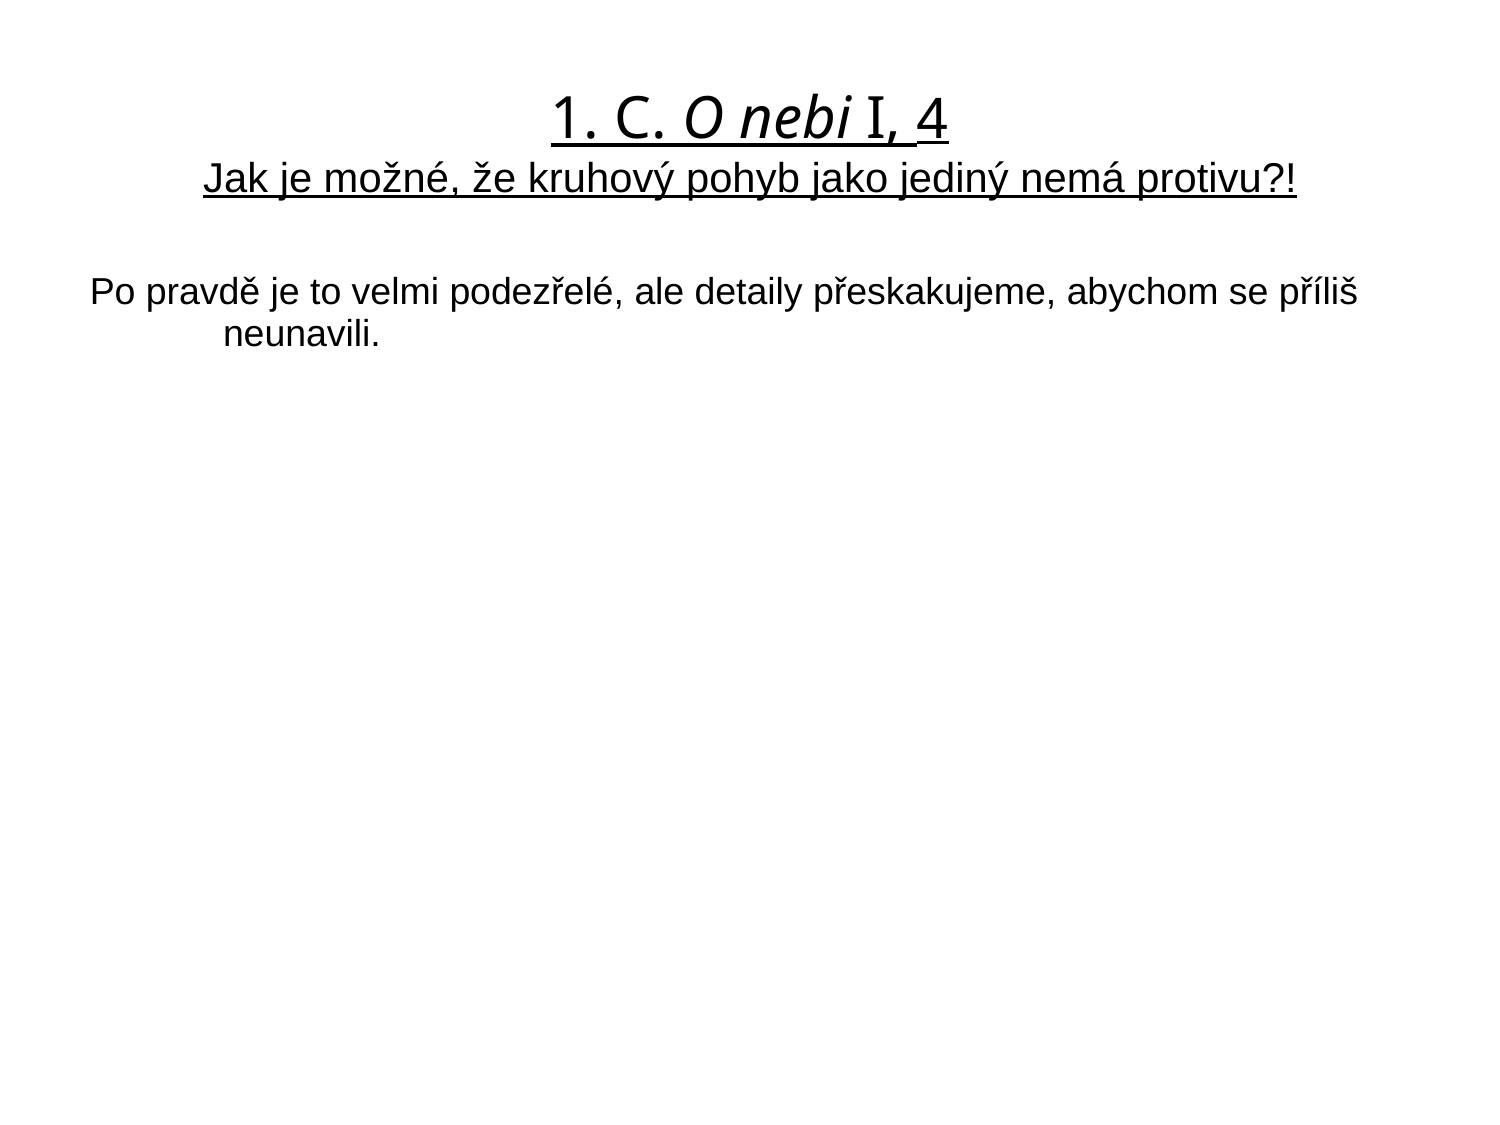

# 1. C. O nebi I, 4 Jak je možné, že kruhový pohyb jako jediný nemá protivu?!
Po pravdě je to velmi podezřelé, ale detaily přeskakujeme, abychom se příliš neunavili.